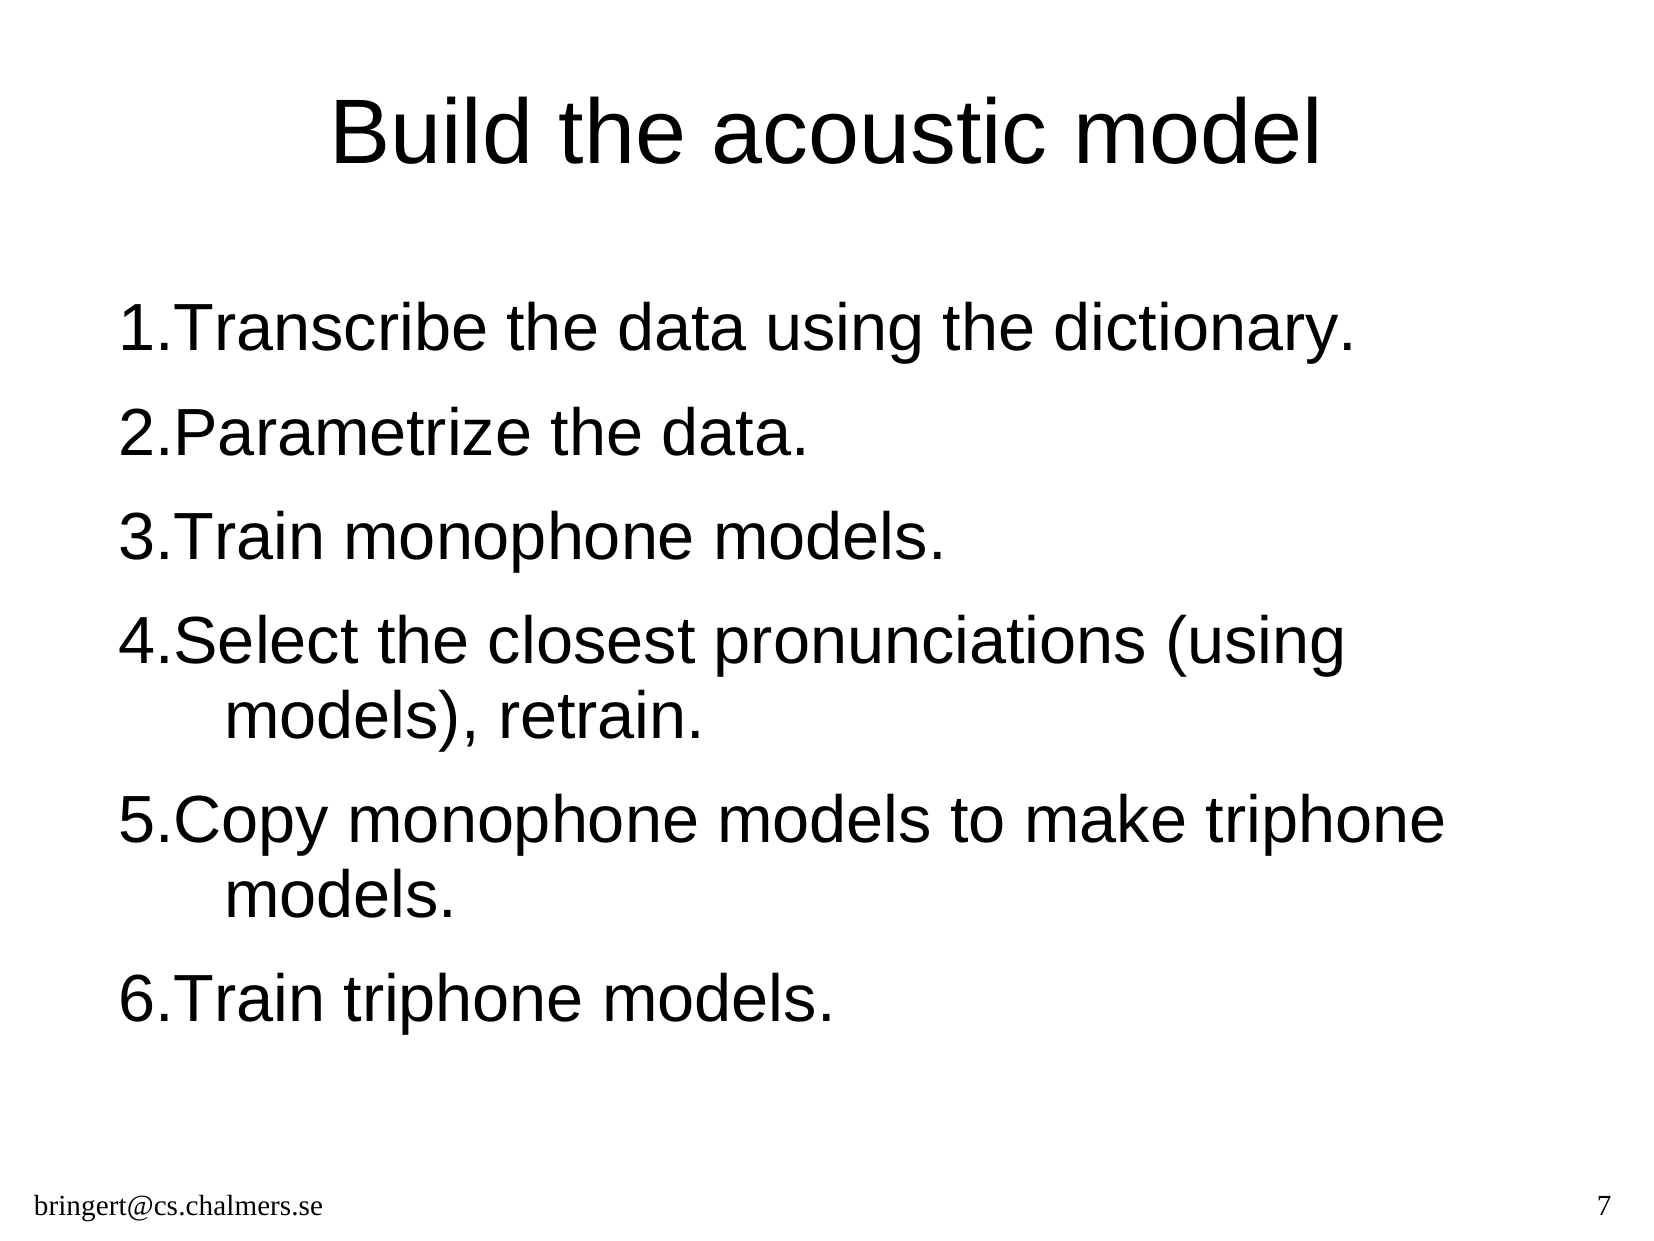

# Build the acoustic model
Transcribe the data using the dictionary.
Parametrize the data.
Train monophone models.
Select the closest pronunciations (using models), retrain.
Copy monophone models to make triphone models.
Train triphone models.
bringert@cs.chalmers.se
7